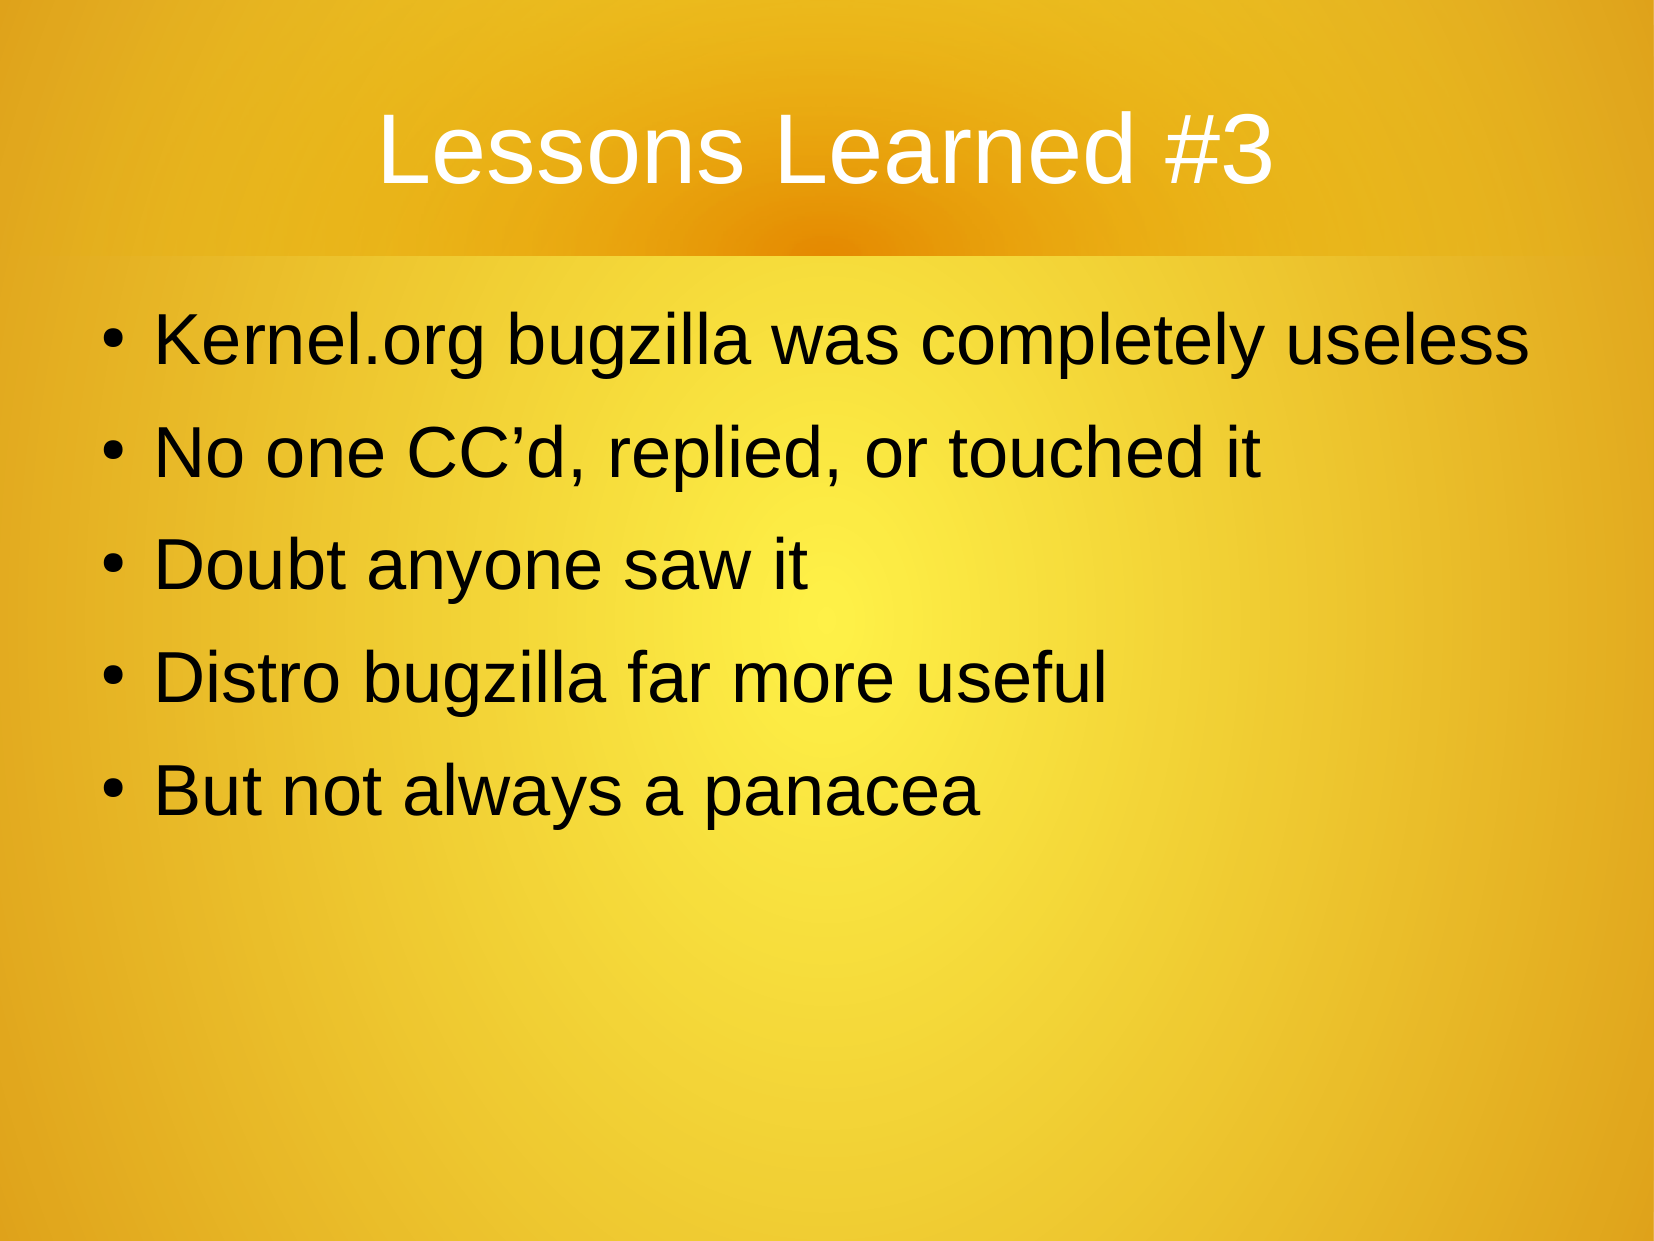

# Lessons Learned #3
Kernel.org bugzilla was completely useless
No one CC’d, replied, or touched it
Doubt anyone saw it
Distro bugzilla far more useful
But not always a panacea